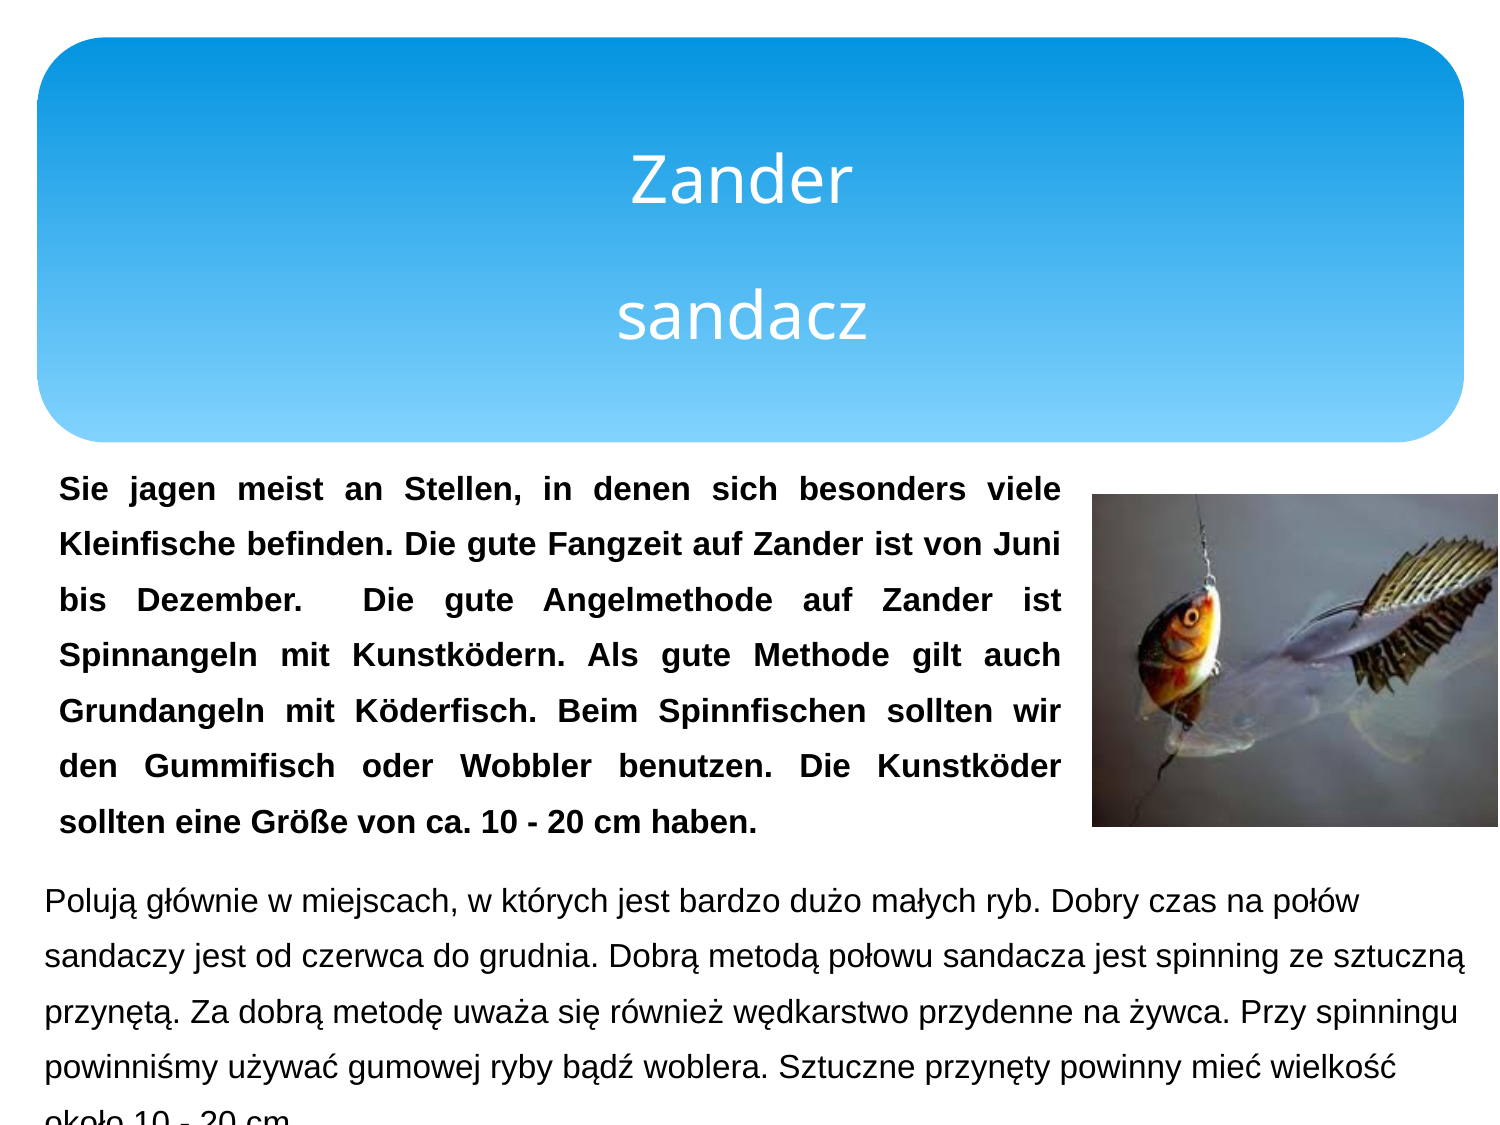

# Zander sandacz
Sie jagen meist an Stellen, in denen sich besonders viele Kleinfische befinden. Die gute Fangzeit auf Zander ist von Juni bis Dezember. Die gute Angelmethode auf Zander ist Spinnangeln mit Kunstködern. Als gute Methode gilt auch Grundangeln mit Köderfisch. Beim Spinnfischen sollten wir den Gummifisch oder Wobbler benutzen. Die Kunstköder sollten eine Größe von ca. 10 - 20 cm haben.
Polują głównie w miejscach, w których jest bardzo dużo małych ryb. Dobry czas na połów sandaczy jest od czerwca do grudnia. Dobrą metodą połowu sandacza jest spinning ze sztuczną przynętą. Za dobrą metodę uważa się również wędkarstwo przydenne na żywca. Przy spinningu powinniśmy używać gumowej ryby bądź woblera. Sztuczne przynęty powinny mieć wielkość około 10 - 20 cm.